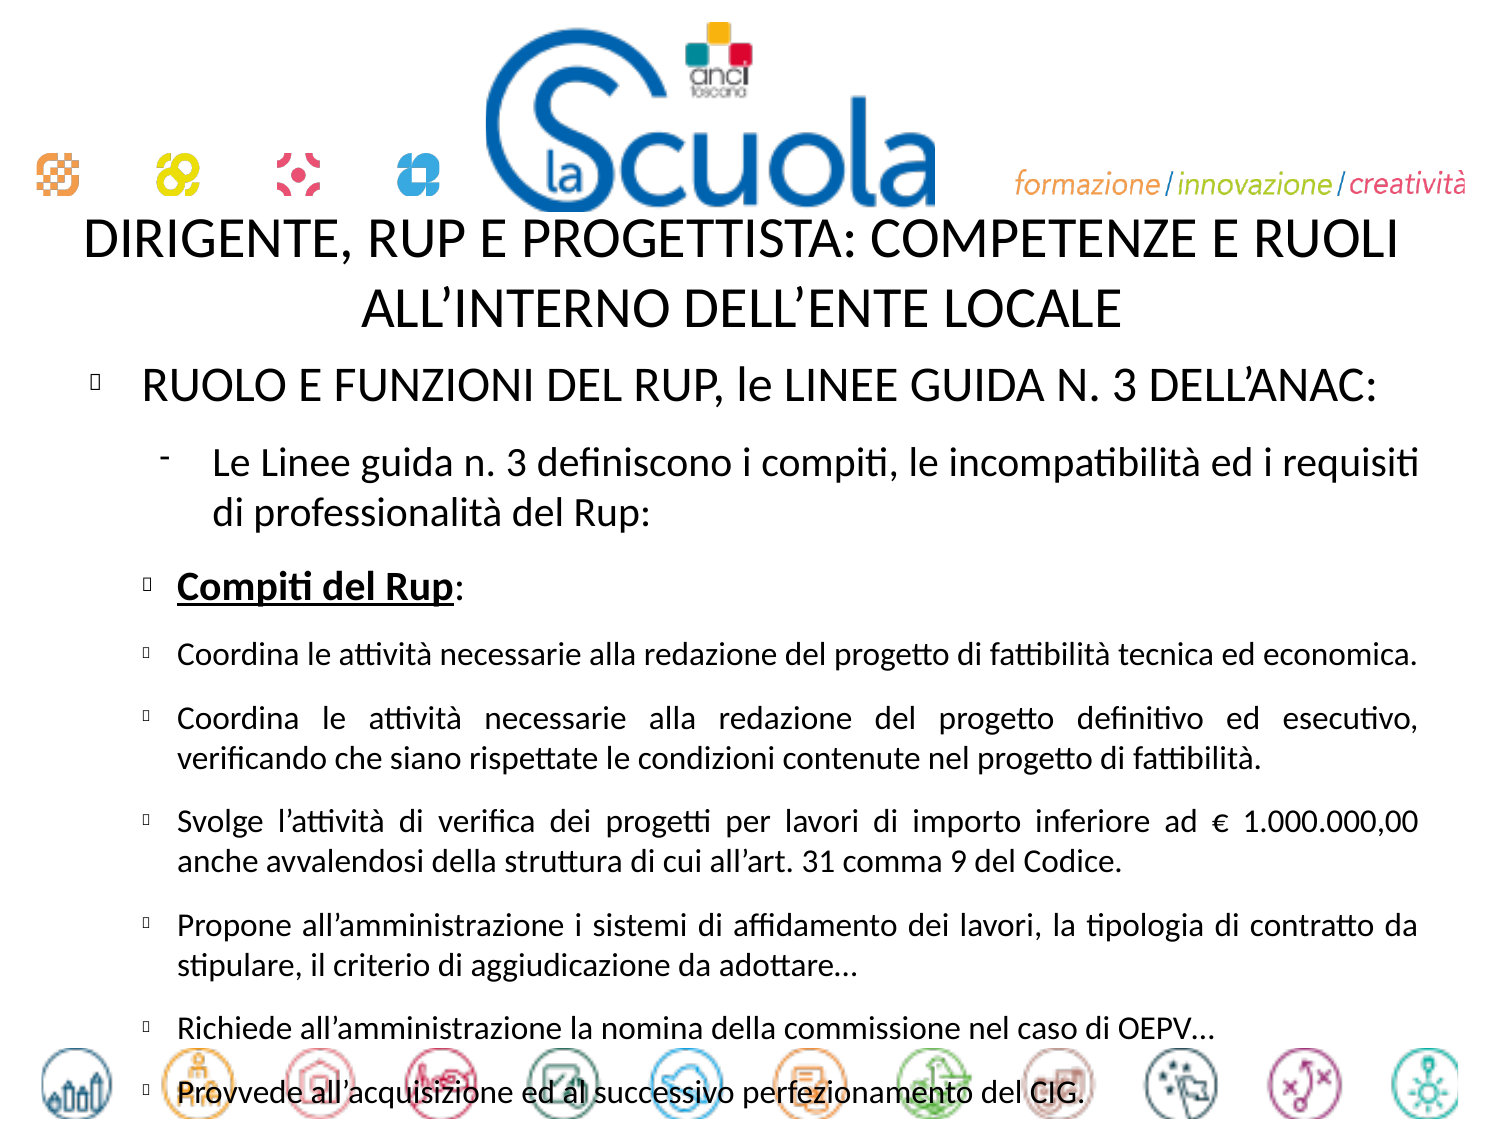

DIRIGENTE, RUP E PROGETTISTA: COMPETENZE E RUOLI ALL’INTERNO DELL’ENTE LOCALE
RUOLO E FUNZIONI DEL RUP, le LINEE GUIDA N. 3 DELL’ANAC:
Le Linee guida n. 3 definiscono i compiti, le incompatibilità ed i requisiti di professionalità del Rup:
Compiti del Rup:
Coordina le attività necessarie alla redazione del progetto di fattibilità tecnica ed economica.
Coordina le attività necessarie alla redazione del progetto definitivo ed esecutivo, verificando che siano rispettate le condizioni contenute nel progetto di fattibilità.
Svolge l’attività di verifica dei progetti per lavori di importo inferiore ad € 1.000.000,00 anche avvalendosi della struttura di cui all’art. 31 comma 9 del Codice.
Propone all’amministrazione i sistemi di affidamento dei lavori, la tipologia di contratto da stipulare, il criterio di aggiudicazione da adottare…
Richiede all’amministrazione la nomina della commissione nel caso di OEPV…
Provvede all’acquisizione ed al successivo perfezionamento del CIG.